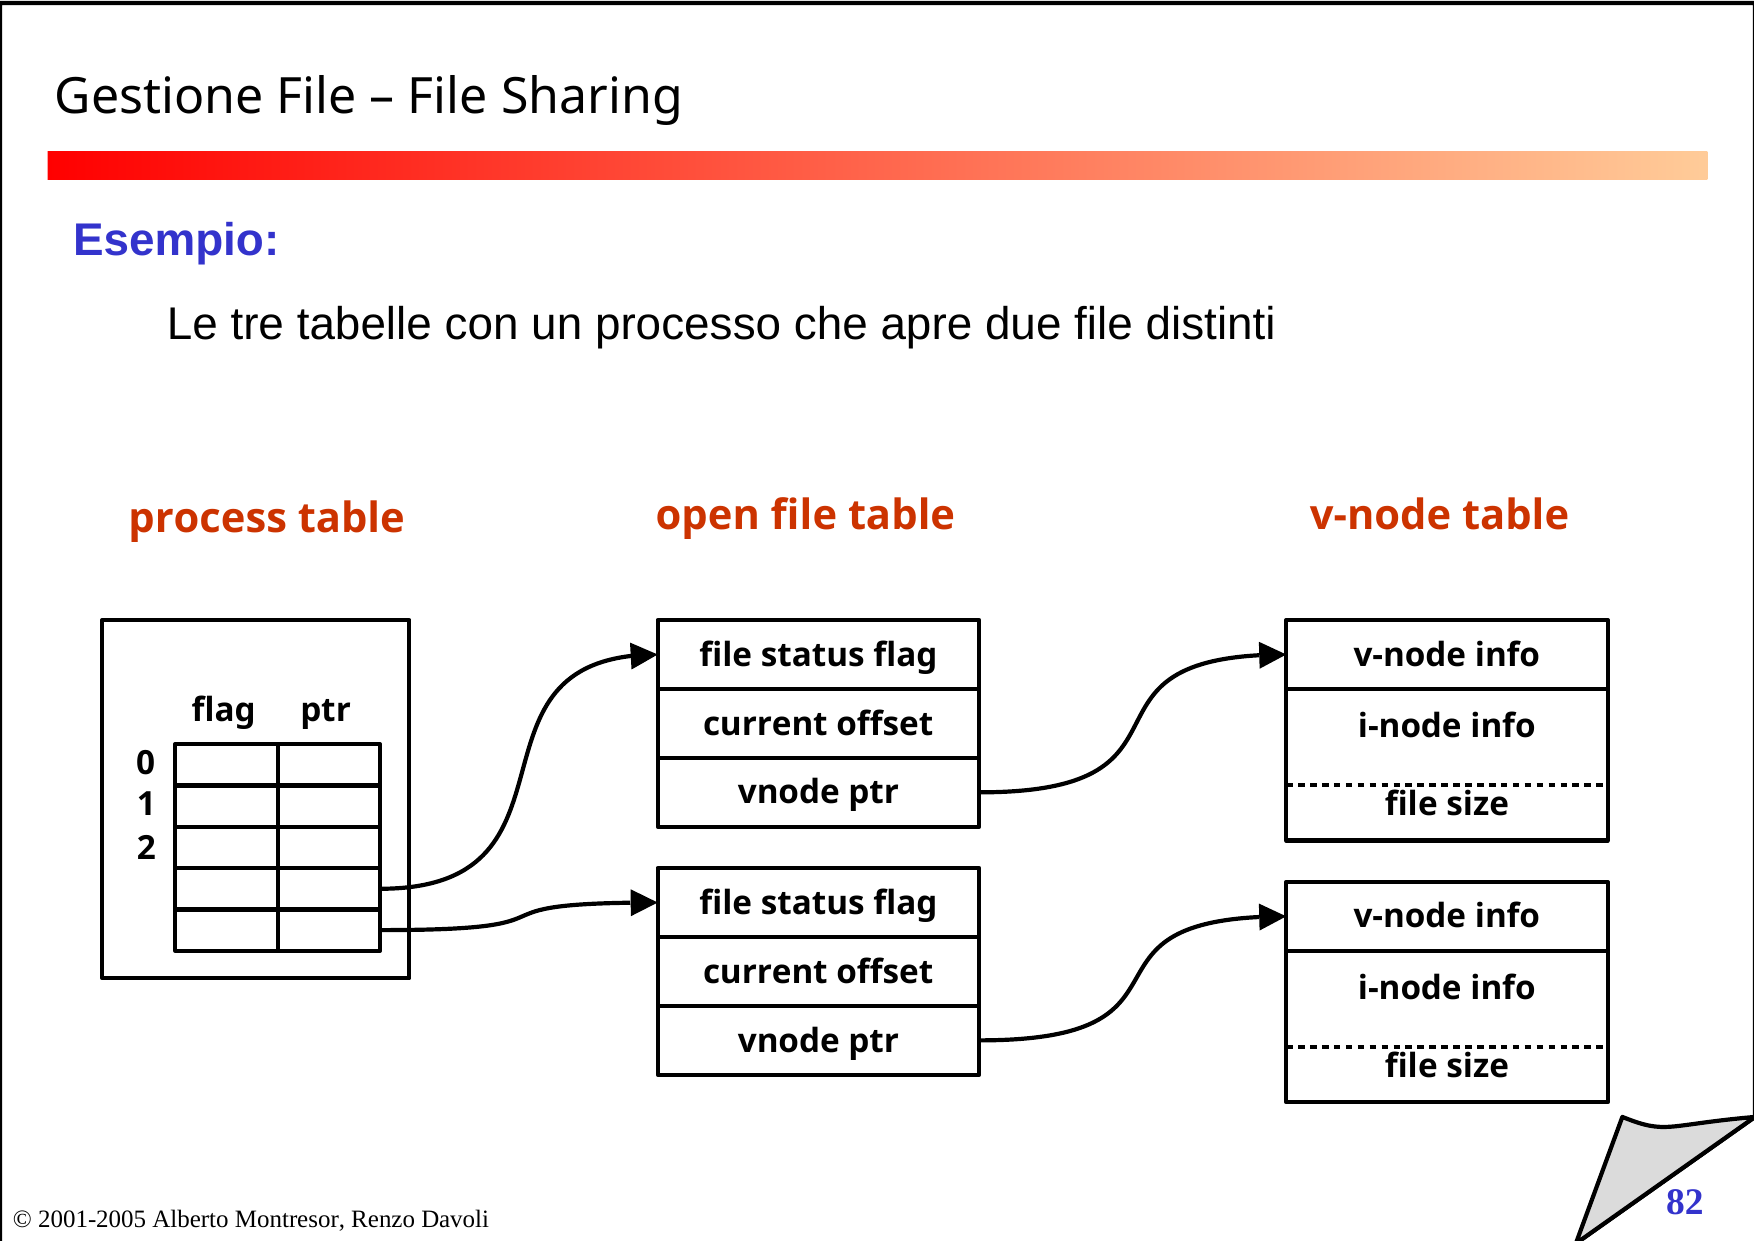

# Gestione File – File Sharing
Esempio:
Le tre tabelle con un processo che apre due file distinti
open file table
v-node table
process table
file status flag
v-node info
flag
ptr
i-node info
file size
current offset
0
vnode ptr
1
2
file status flag
v-node info
current offset
i-node info
file size
vnode ptr